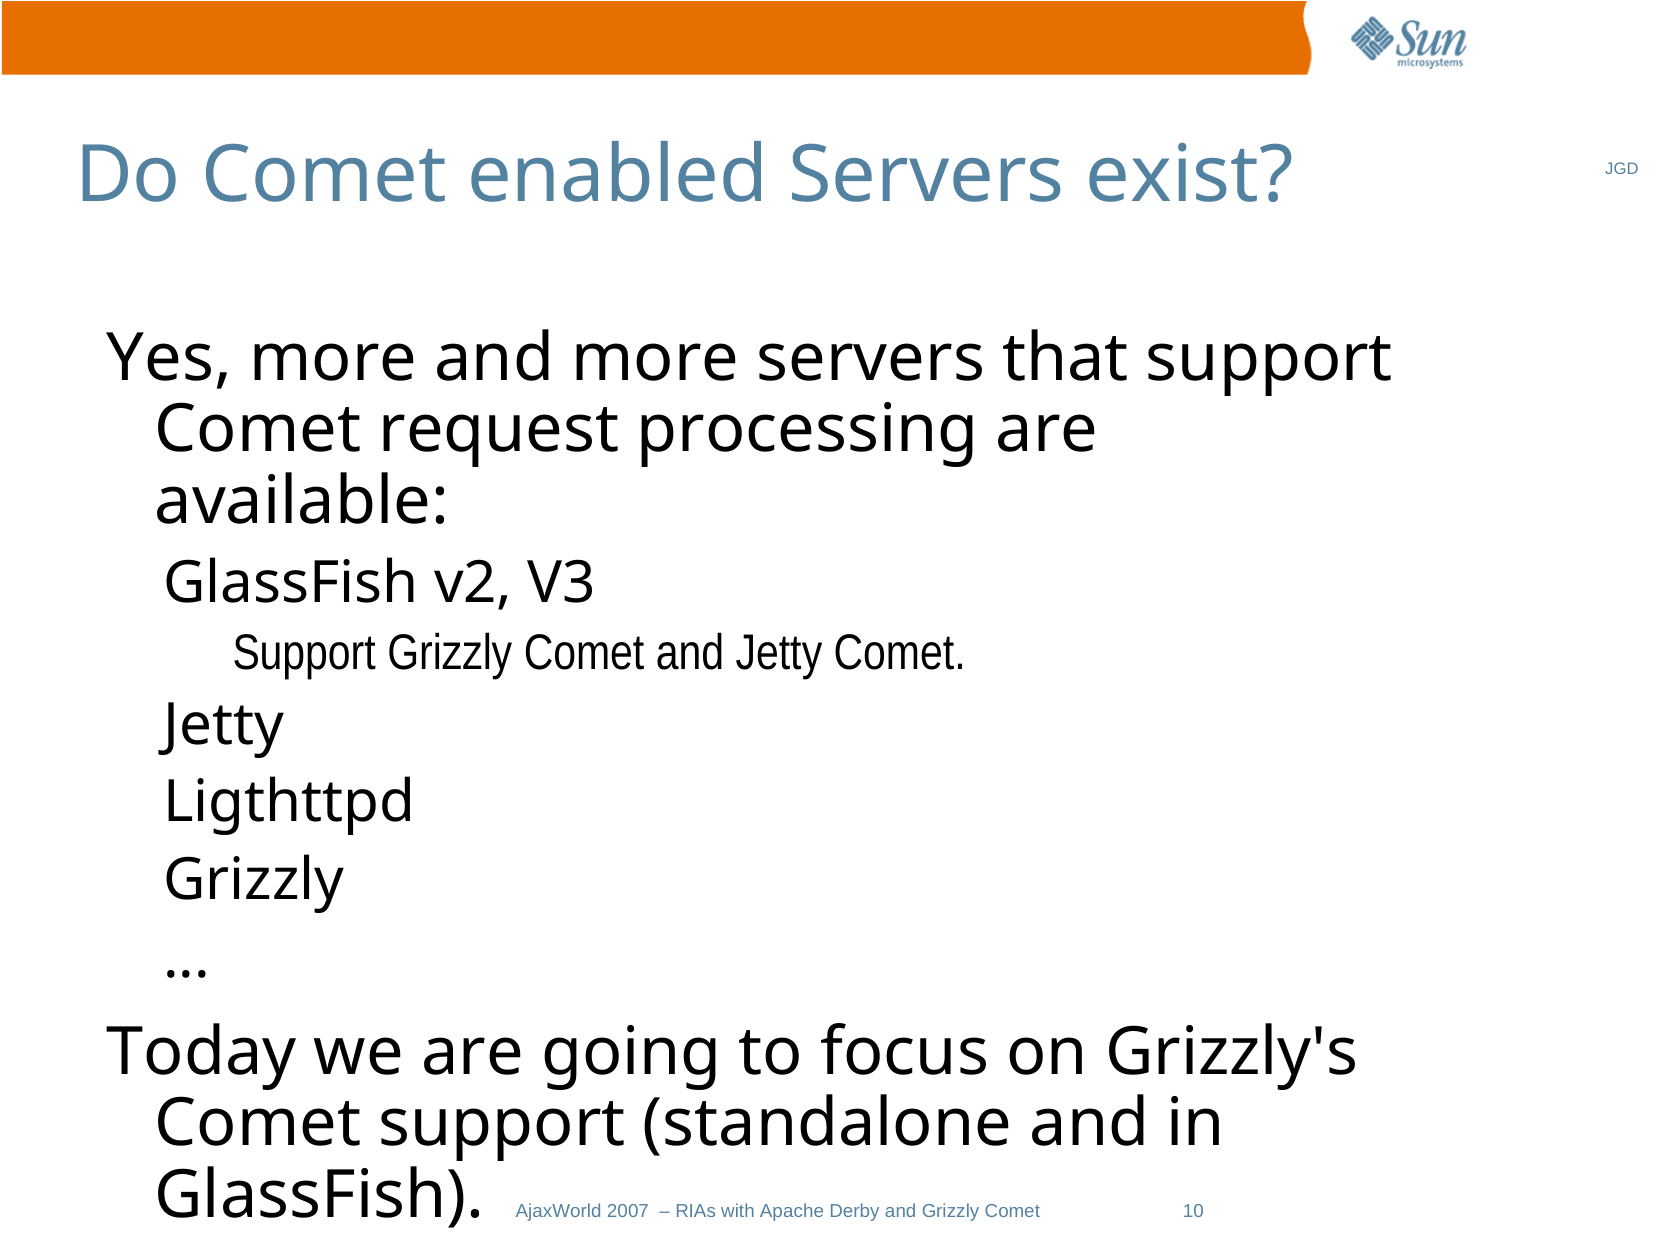

# Do Comet enabled Servers exist?
Yes, more and more servers that support Comet request processing are available:
GlassFish v2, V3
Support Grizzly Comet and Jetty Comet.
Jetty
Ligthttpd
Grizzly
...
Today we are going to focus on Grizzly's Comet support (standalone and in GlassFish).